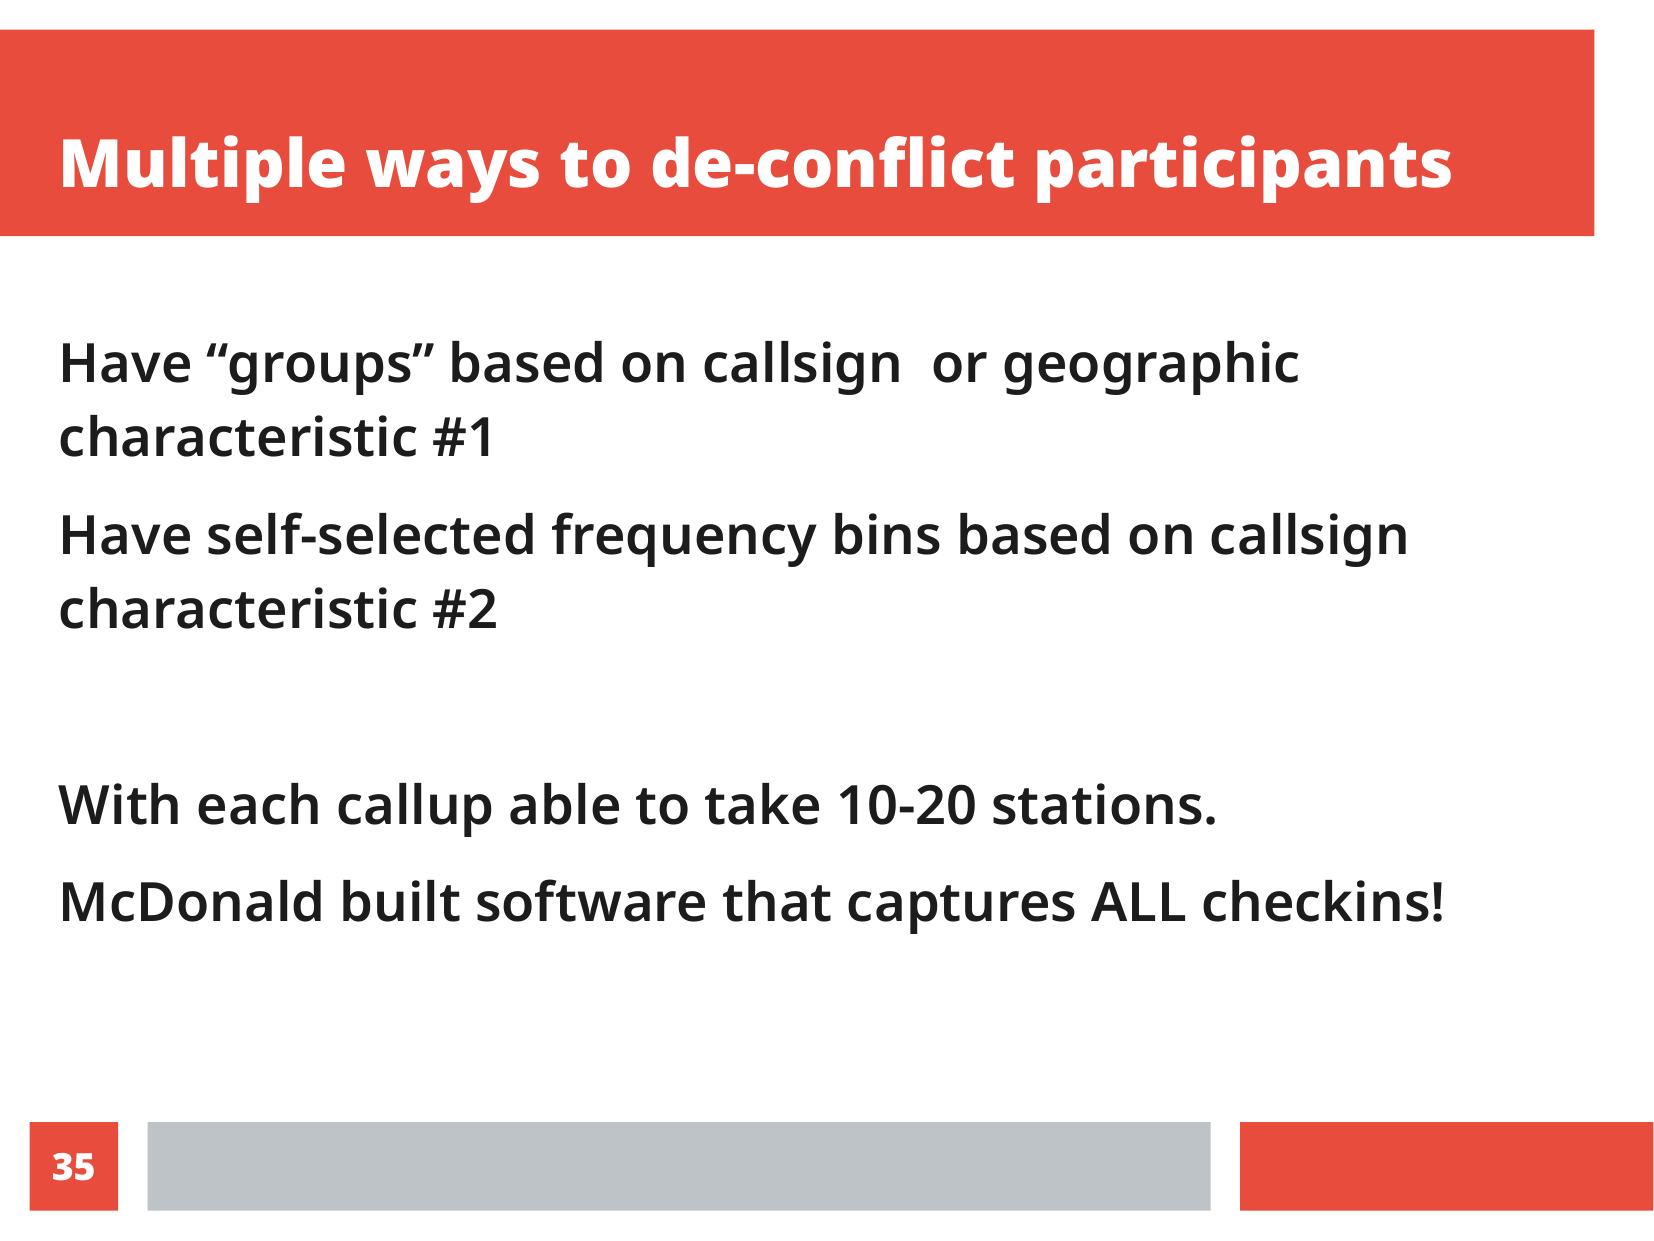

# Multiple ways to de-conflict participants
Have “groups” based on callsign or geographic characteristic #1
Have self-selected frequency bins based on callsign characteristic #2
With each callup able to take 10-20 stations.
McDonald built software that captures ALL checkins!
35